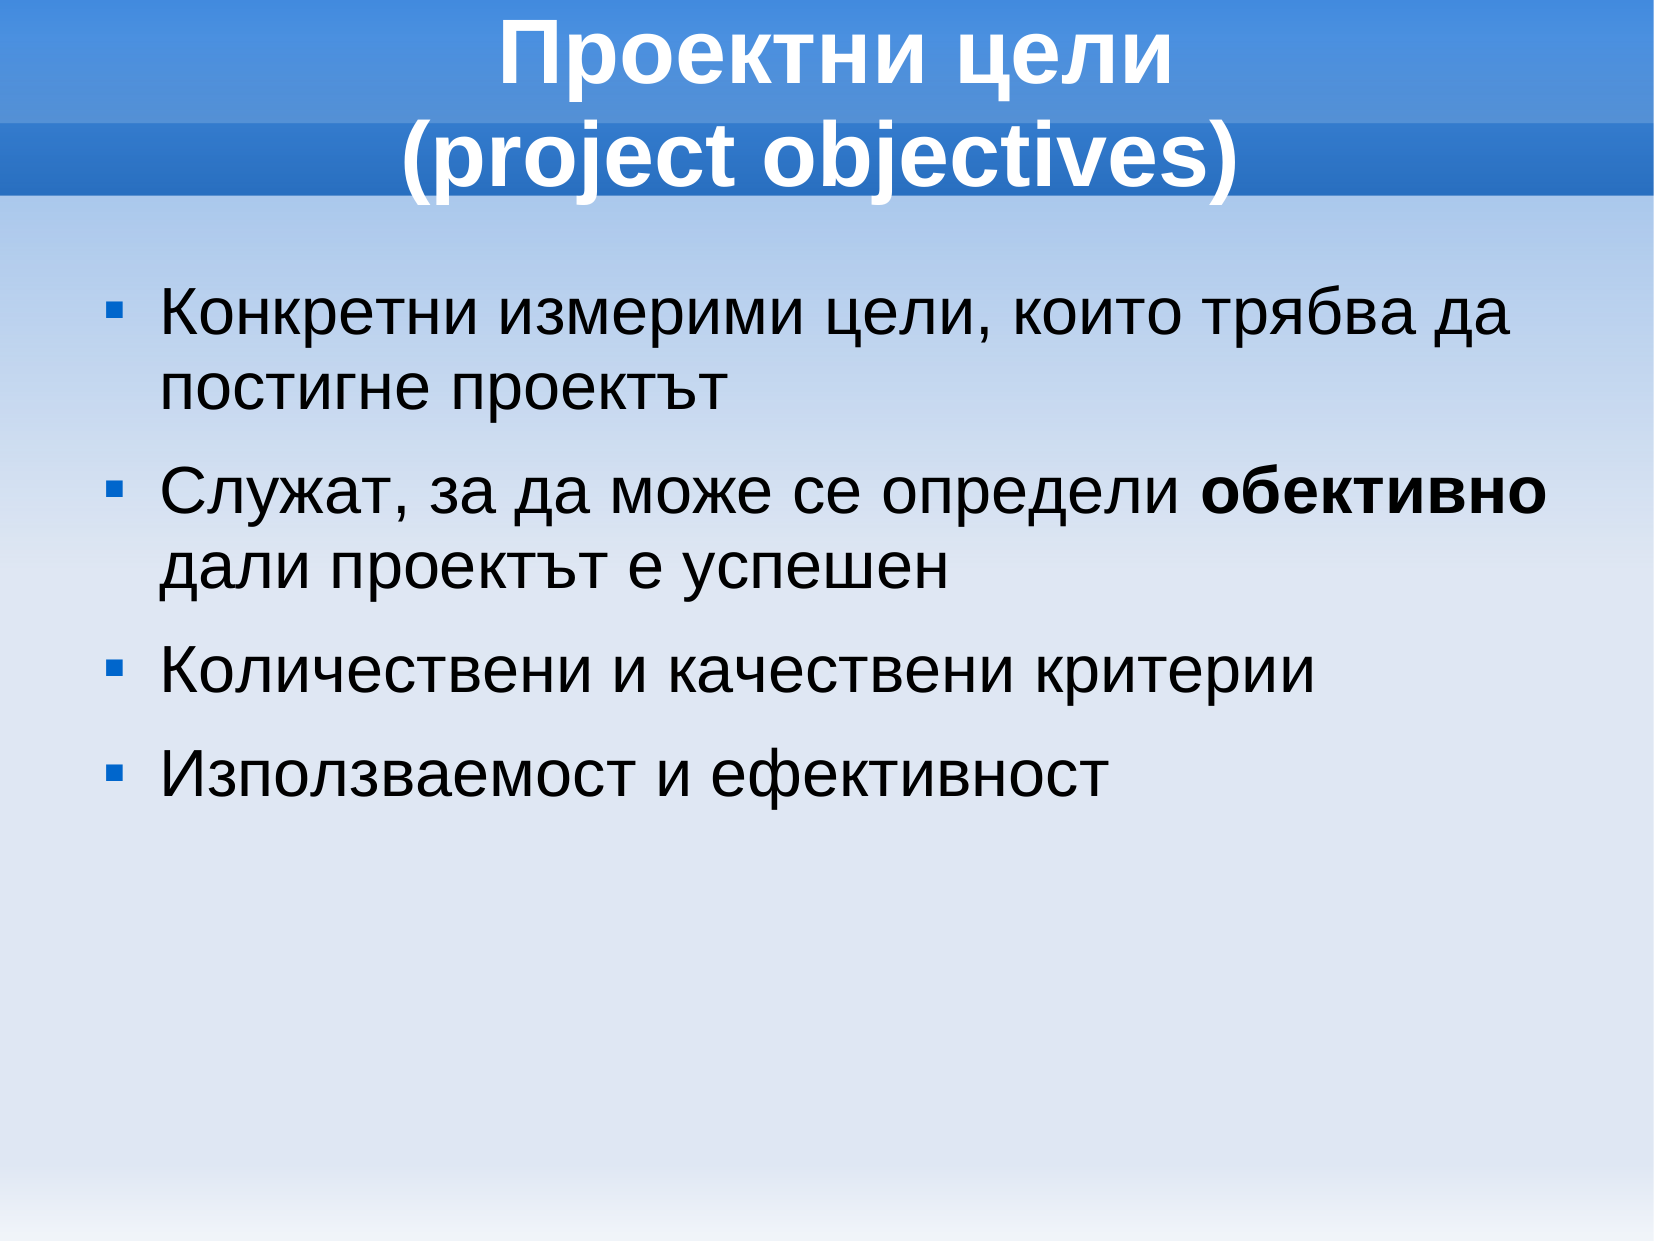

# Проектни цели (project objectives)
Конкретни измерими цели, които трябва да постигне проектът
Служат, за да може се определи обективно дали проектът е успешен
Количествени и качествени критерии
Използваемост и ефективност